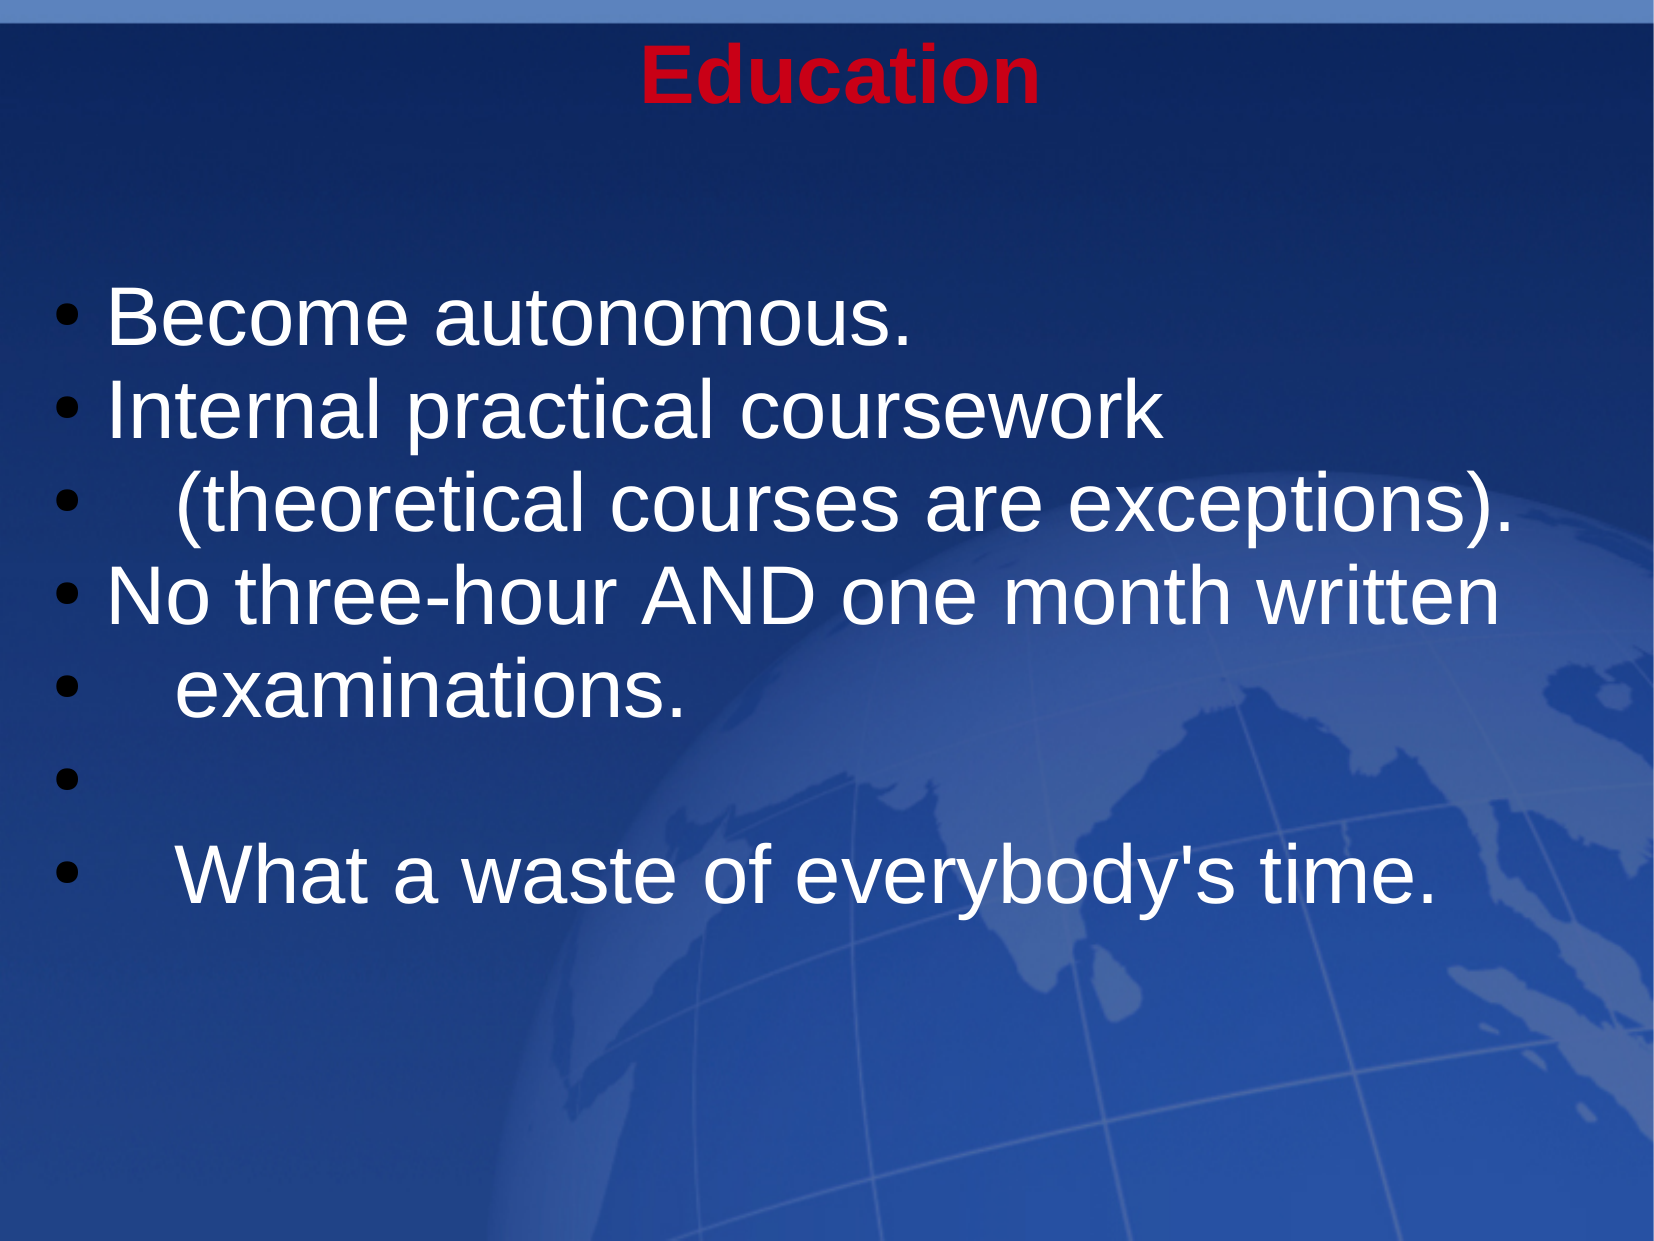

Education
 Become autonomous.
 Internal practical coursework
 (theoretical courses are exceptions).
 No three-hour AND one month written
 examinations.
 What a waste of everybody's time.